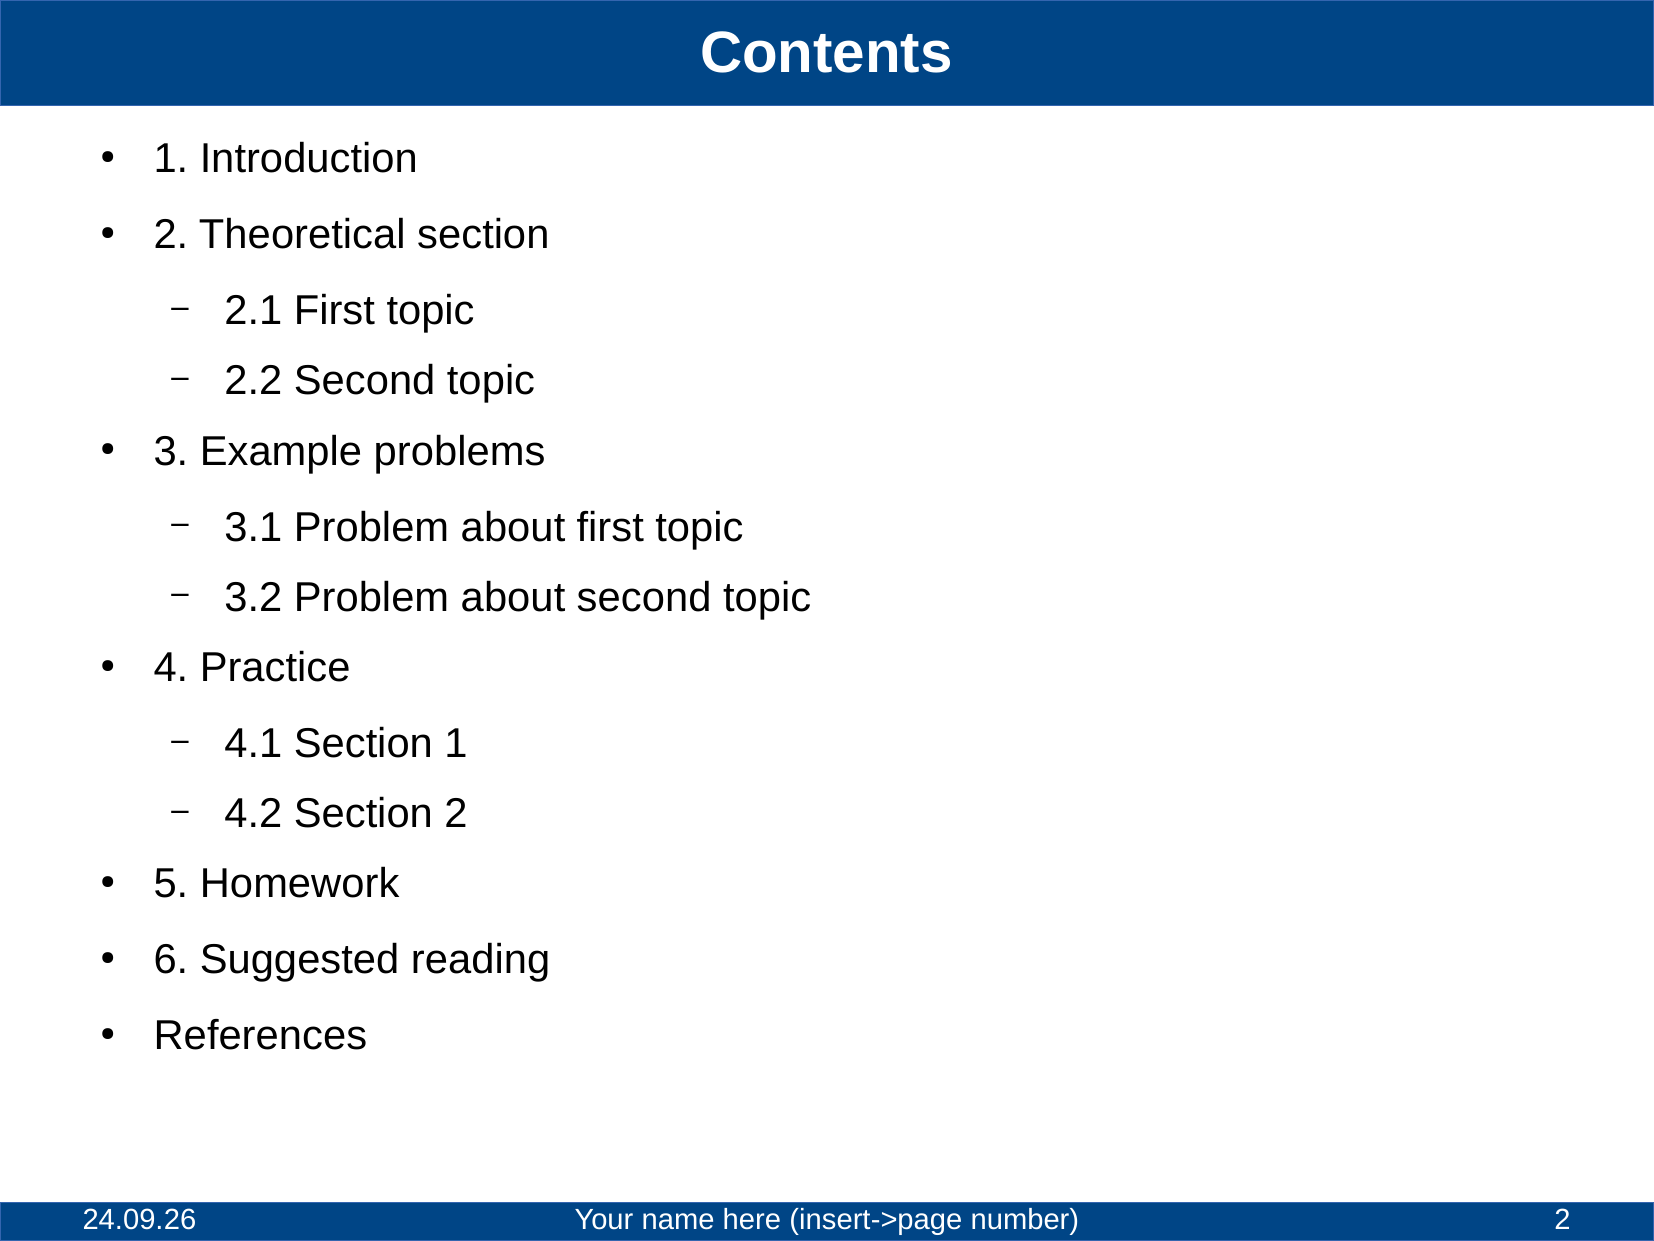

# Contents
1. Introduction
2. Theoretical section
2.1 First topic
2.2 Second topic
3. Example problems
3.1 Problem about first topic
3.2 Problem about second topic
4. Practice
4.1 Section 1
4.2 Section 2
5. Homework
6. Suggested reading
References
Your name here (insert->page number)
2